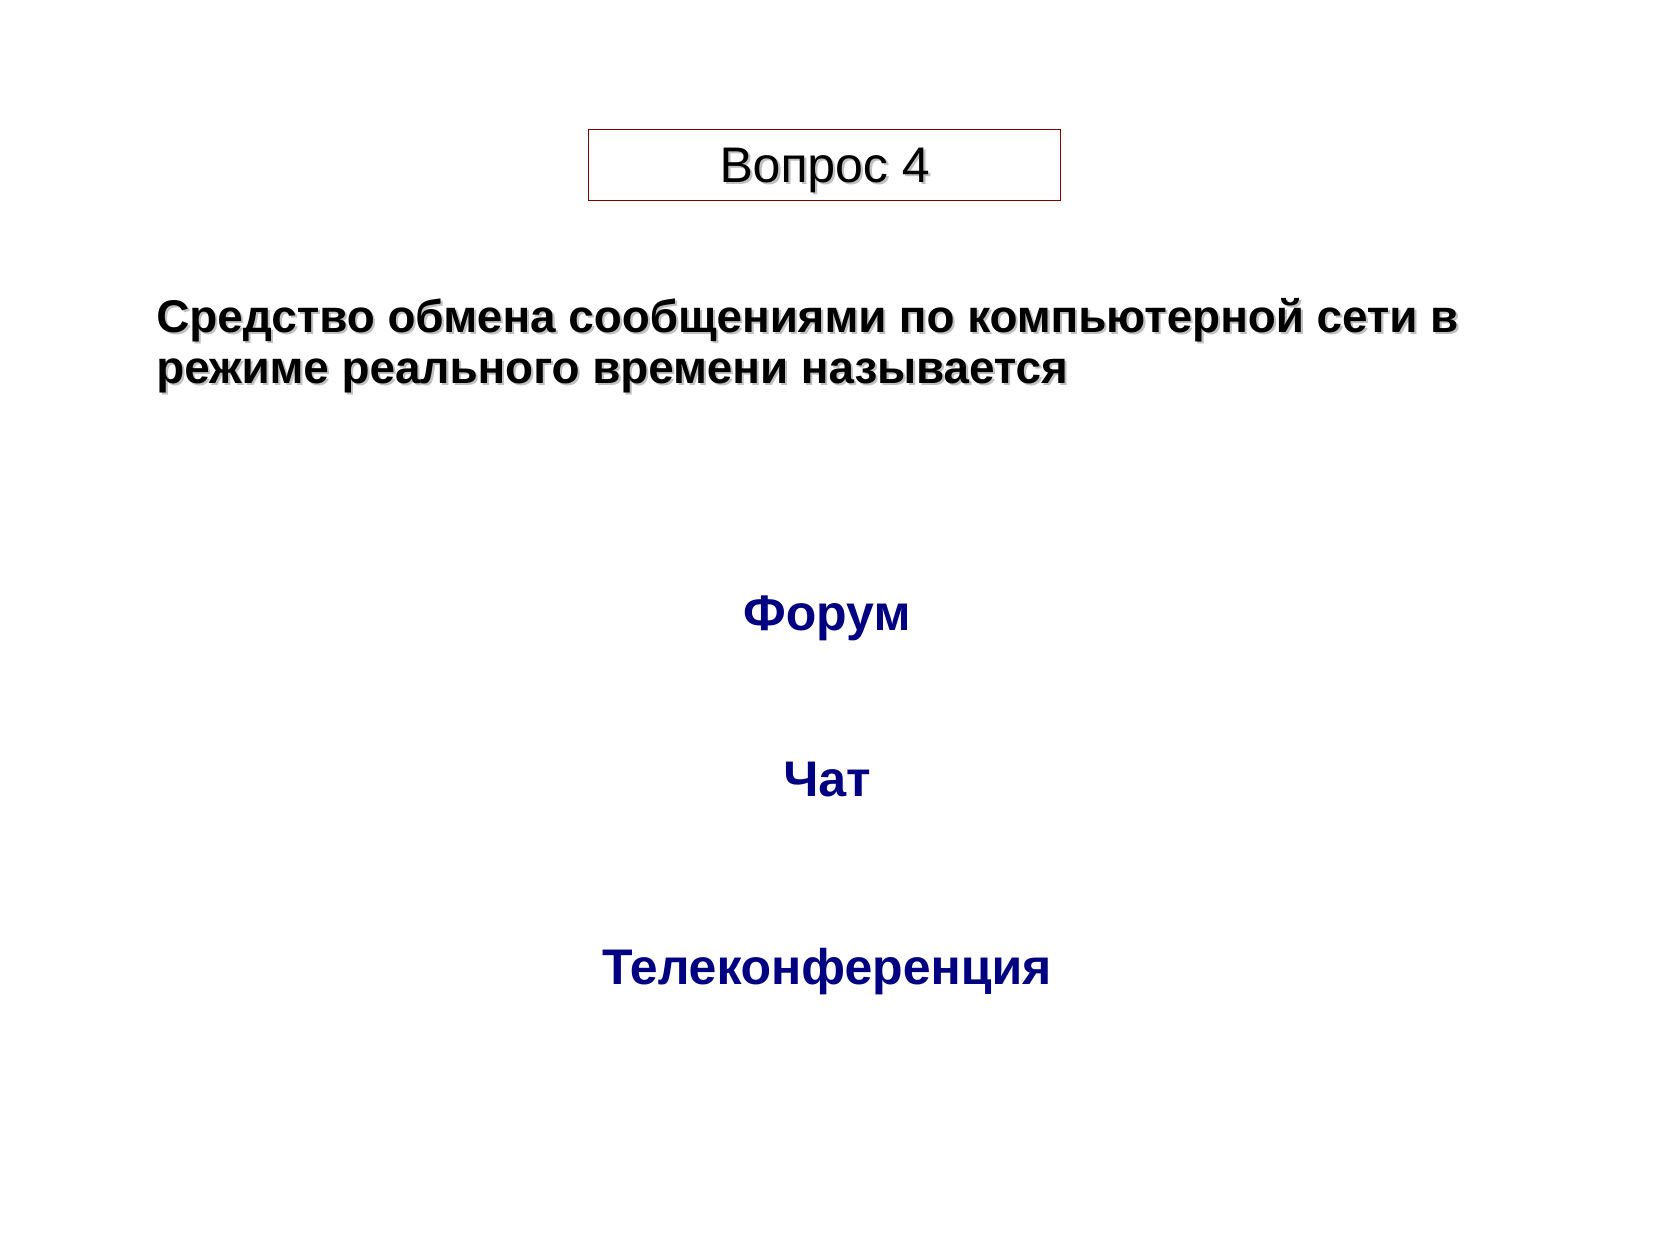

Вопрос 4
Средство обмена сообщениями по компьютерной сети в режиме реального времени называется
Форум
Чат
Телеконференция